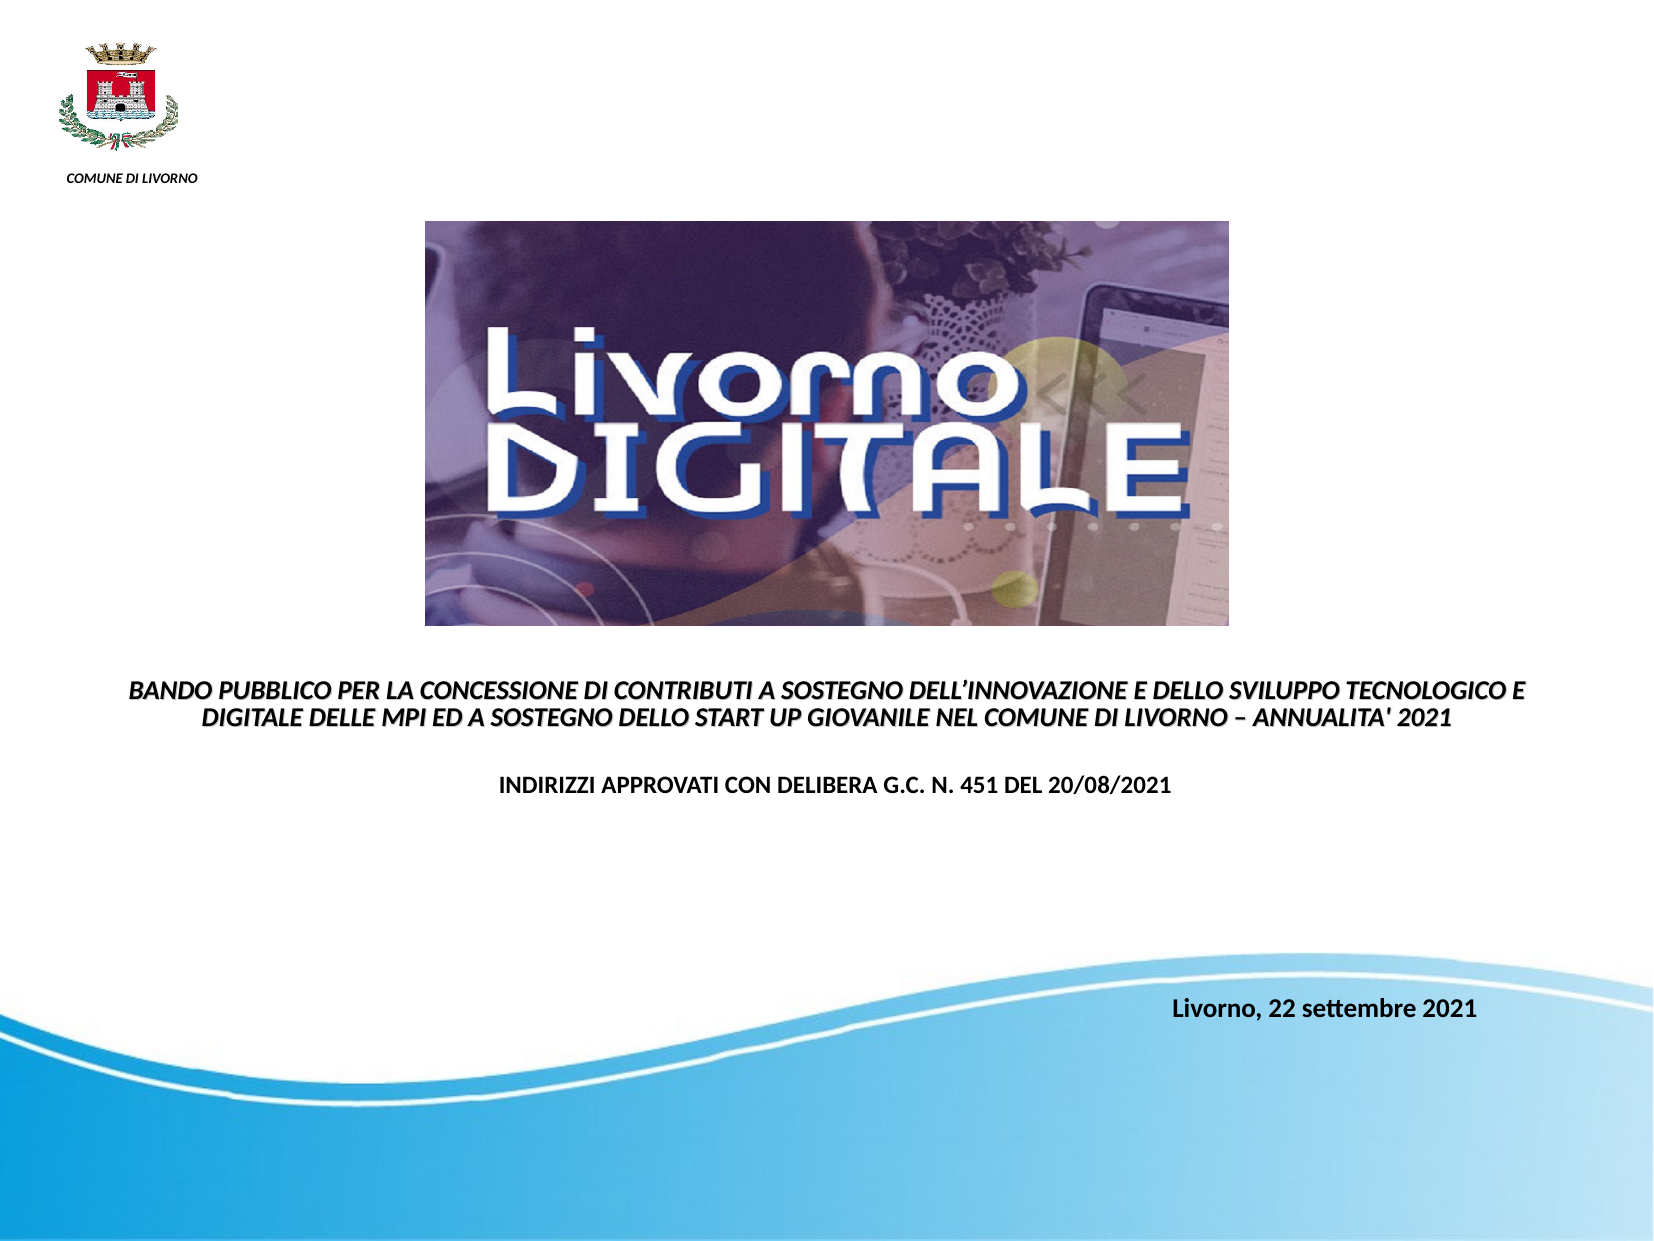

COMUNE DI LIVORNO
# BANDO PUBBLICO PER LA CONCESSIONE DI CONTRIBUTI A SOSTEGNO DELL’INNOVAZIONE E DELLO SVILUPPO TECNOLOGICO E DIGITALE DELLE MPI ED A SOSTEGNO DELLO START UP GIOVANILE NEL COMUNE DI LIVORNO – ANNUALITA' 2021
INDIRIZZI APPROVATI CON DELIBERA G.C. N. 451 DEL 20/08/2021
Livorno, 22 settembre 2021